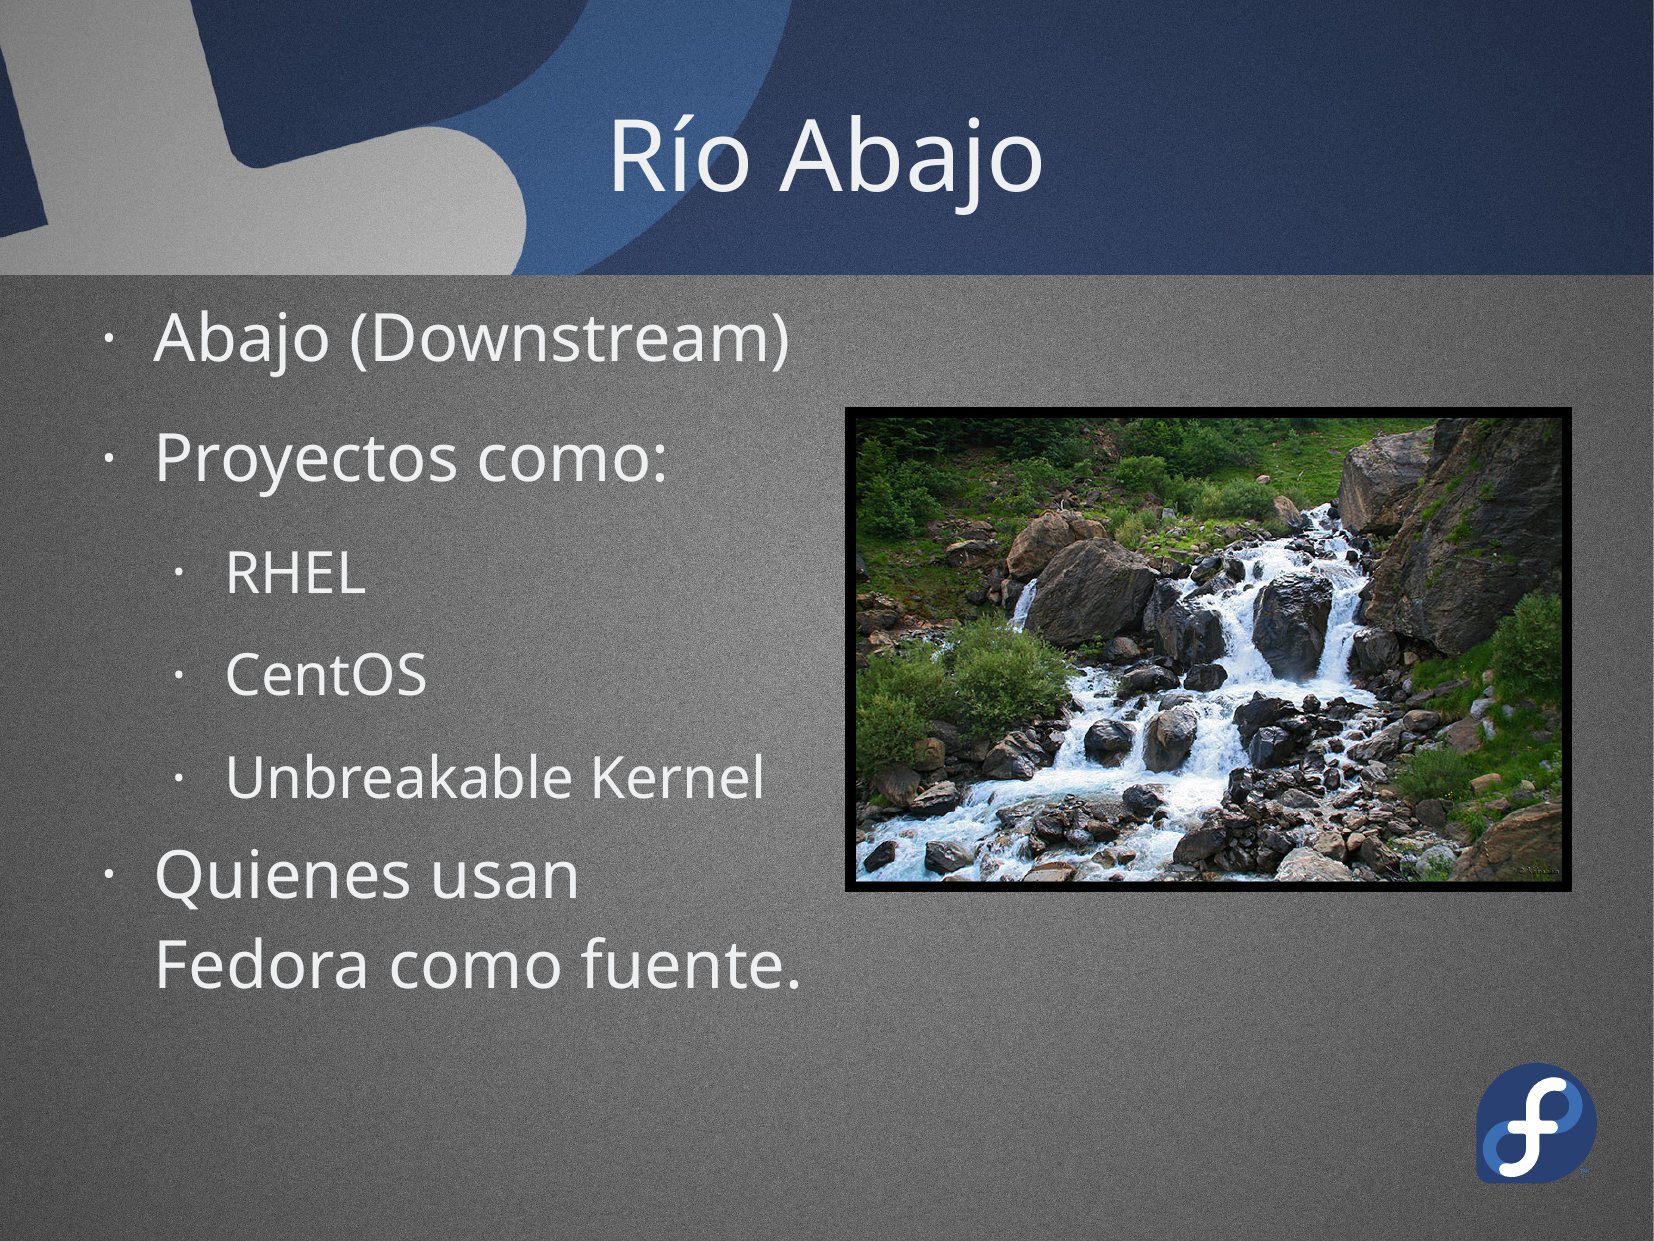

# Río Abajo
Abajo (Downstream)
Proyectos como:
RHEL
CentOS
Unbreakable Kernel
Quienes usan Fedora como fuente.